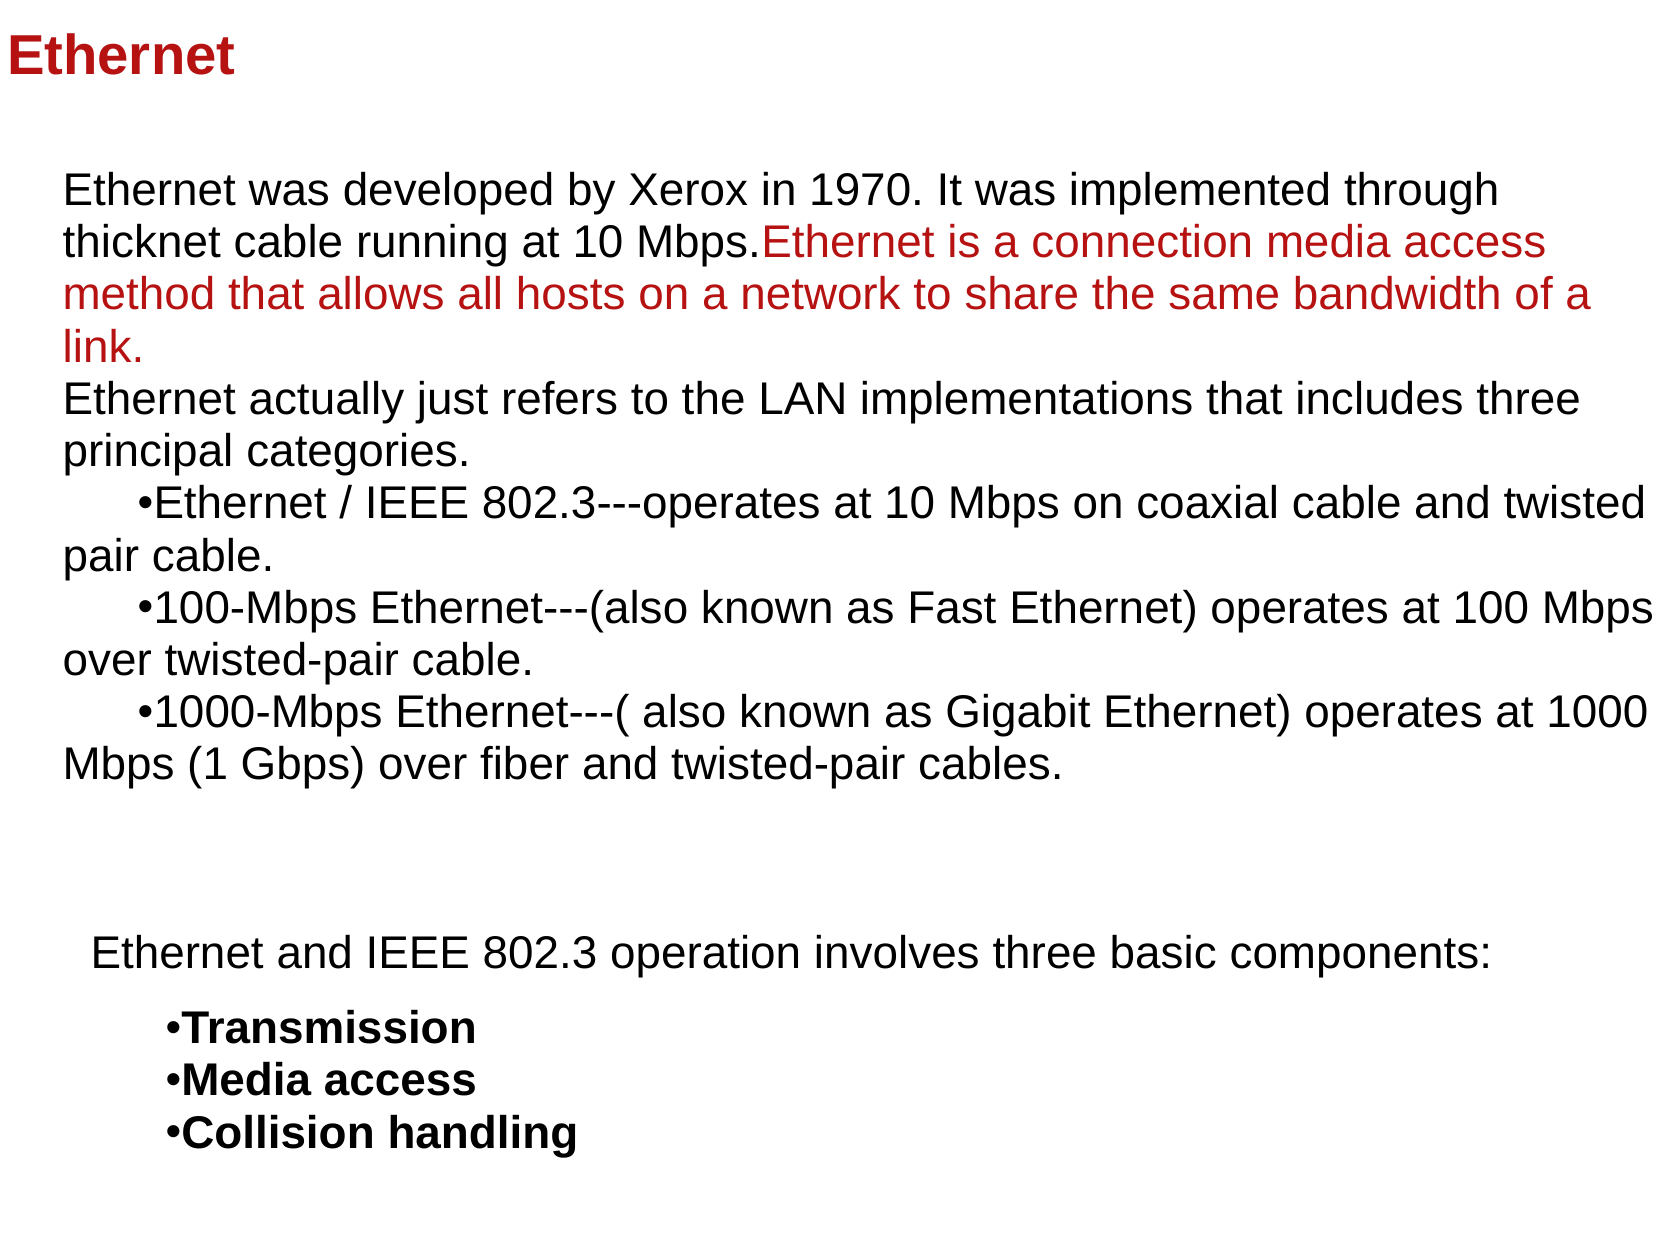

Ethernet
Ethernet was developed by Xerox in 1970. It was implemented through thicknet cable running at 10 Mbps.Ethernet is a connection media access method that allows all hosts on a network to share the same bandwidth of a link.
Ethernet actually just refers to the LAN implementations that includes three principal categories.
Ethernet / IEEE 802.3---operates at 10 Mbps on coaxial cable and twisted
pair cable.
100-Mbps Ethernet---(also known as Fast Ethernet) operates at 100 Mbps
over twisted-pair cable.
1000-Mbps Ethernet---( also known as Gigabit Ethernet) operates at 1000
Mbps (1 Gbps) over fiber and twisted-pair cables.
Basic Operation
Ethernet and IEEE 802.3 operation involves three basic components:
Transmission
Media access
Collision handling